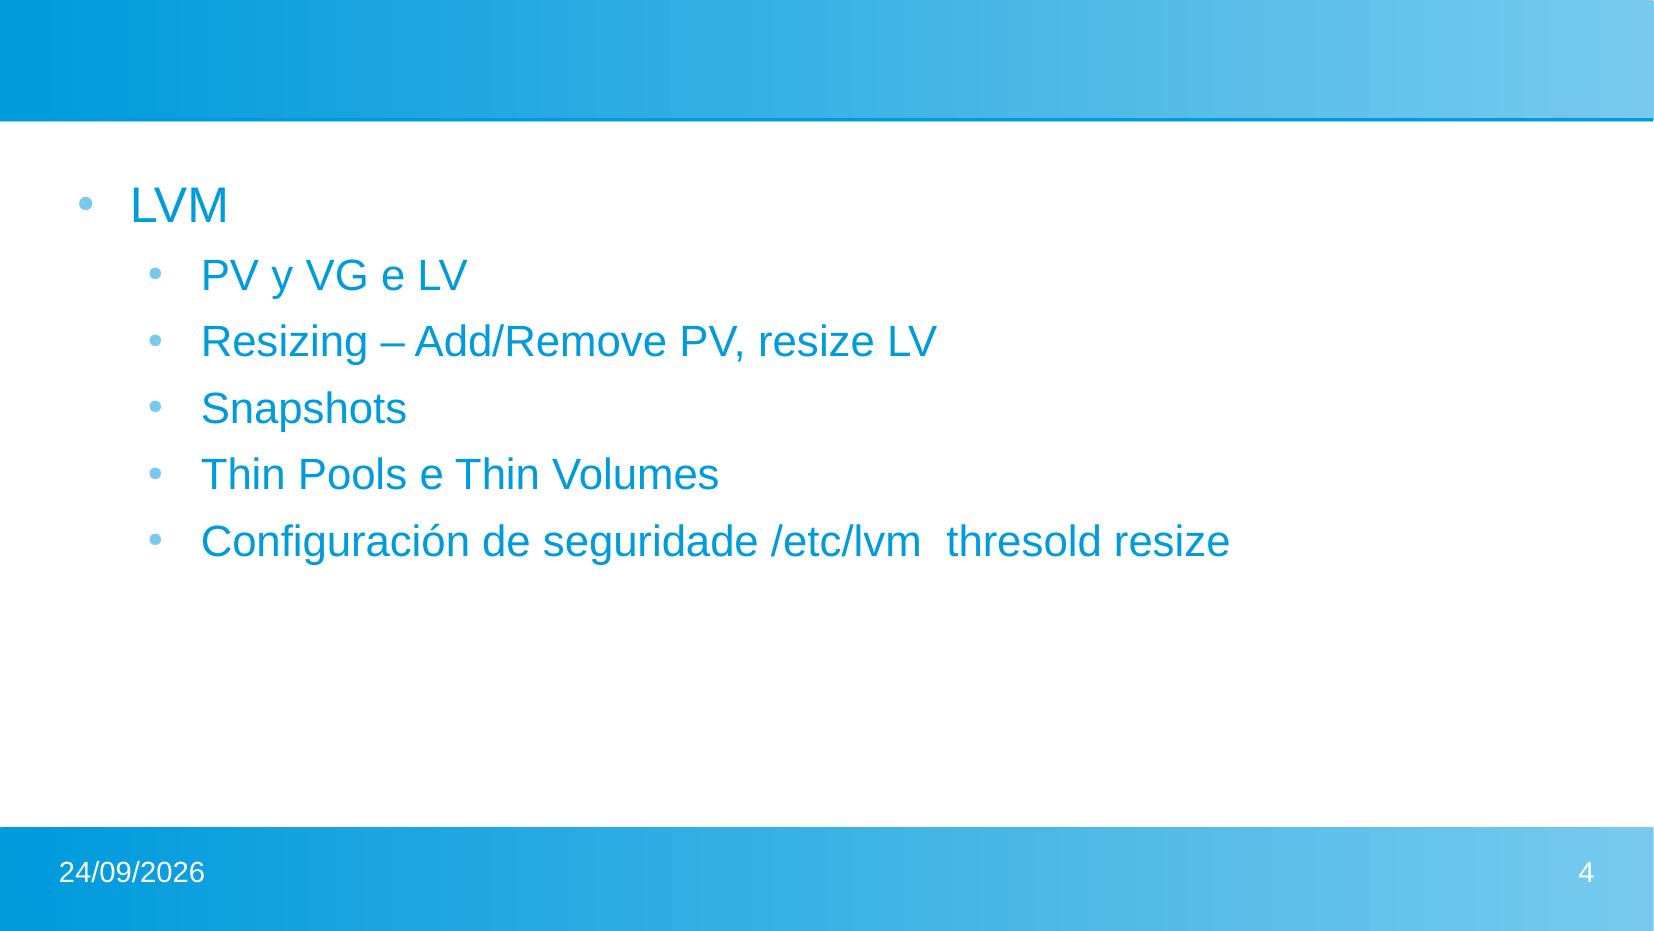

#
LVM
PV y VG e LV
Resizing – Add/Remove PV, resize LV
Snapshots
Thin Pools e Thin Volumes
Configuración de seguridade /etc/lvm thresold resize
4